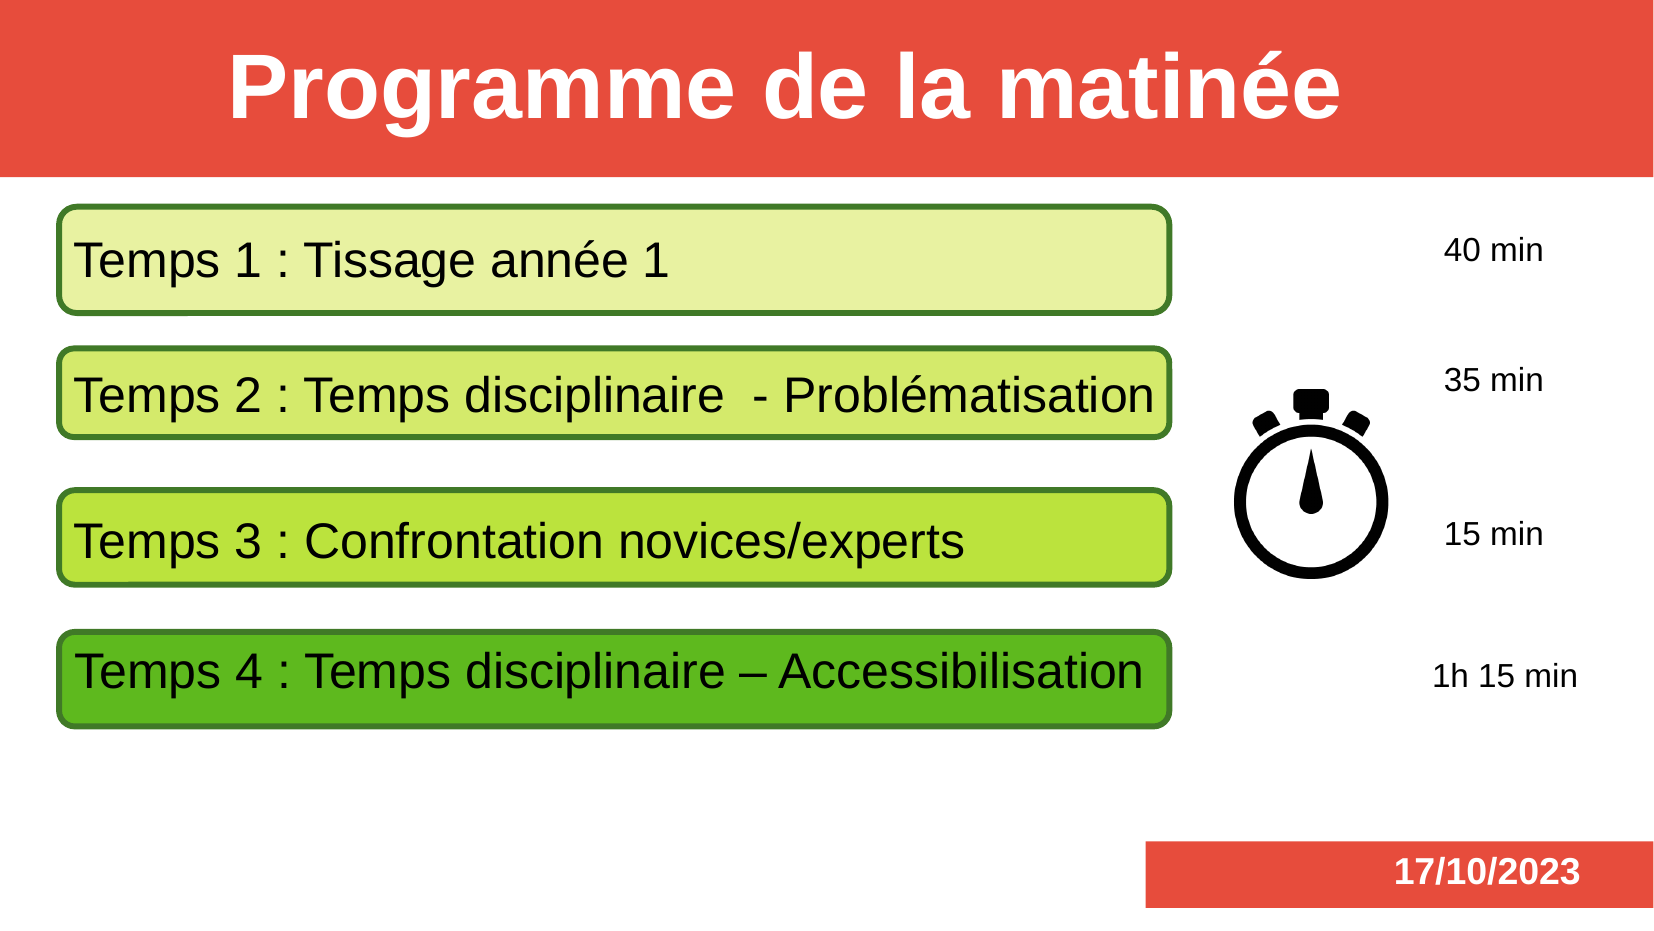

Programme de la matinée
Temps 1 : Tissage année 1
40 min
35 min
Temps 2 : Temps disciplinaire - Problématisation
Temps 3 : Confrontation novices/experts
15 min
Temps 4 : Temps disciplinaire – Accessibilisation
1h 15 min